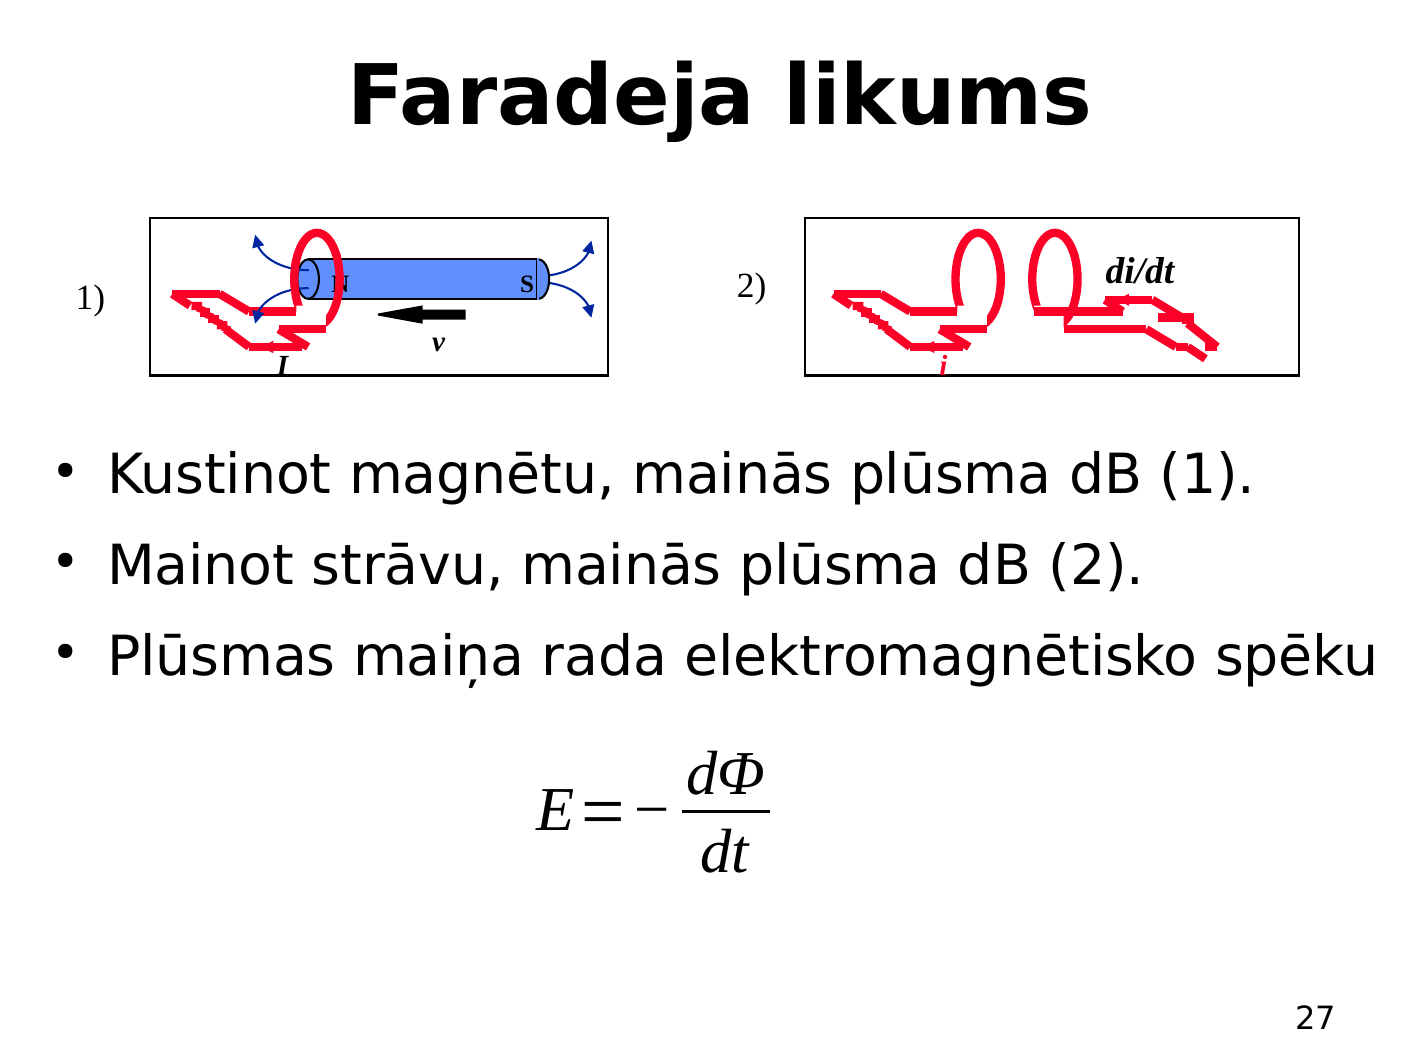

# Faradeja likums
N
S
v
I
i
di/dt
2)
1)
Kustinot magnētu, mainās plūsma dB (1).
Mainot strāvu, mainās plūsma dB (2).
Plūsmas maiņa rada elektromagnētisko spēku